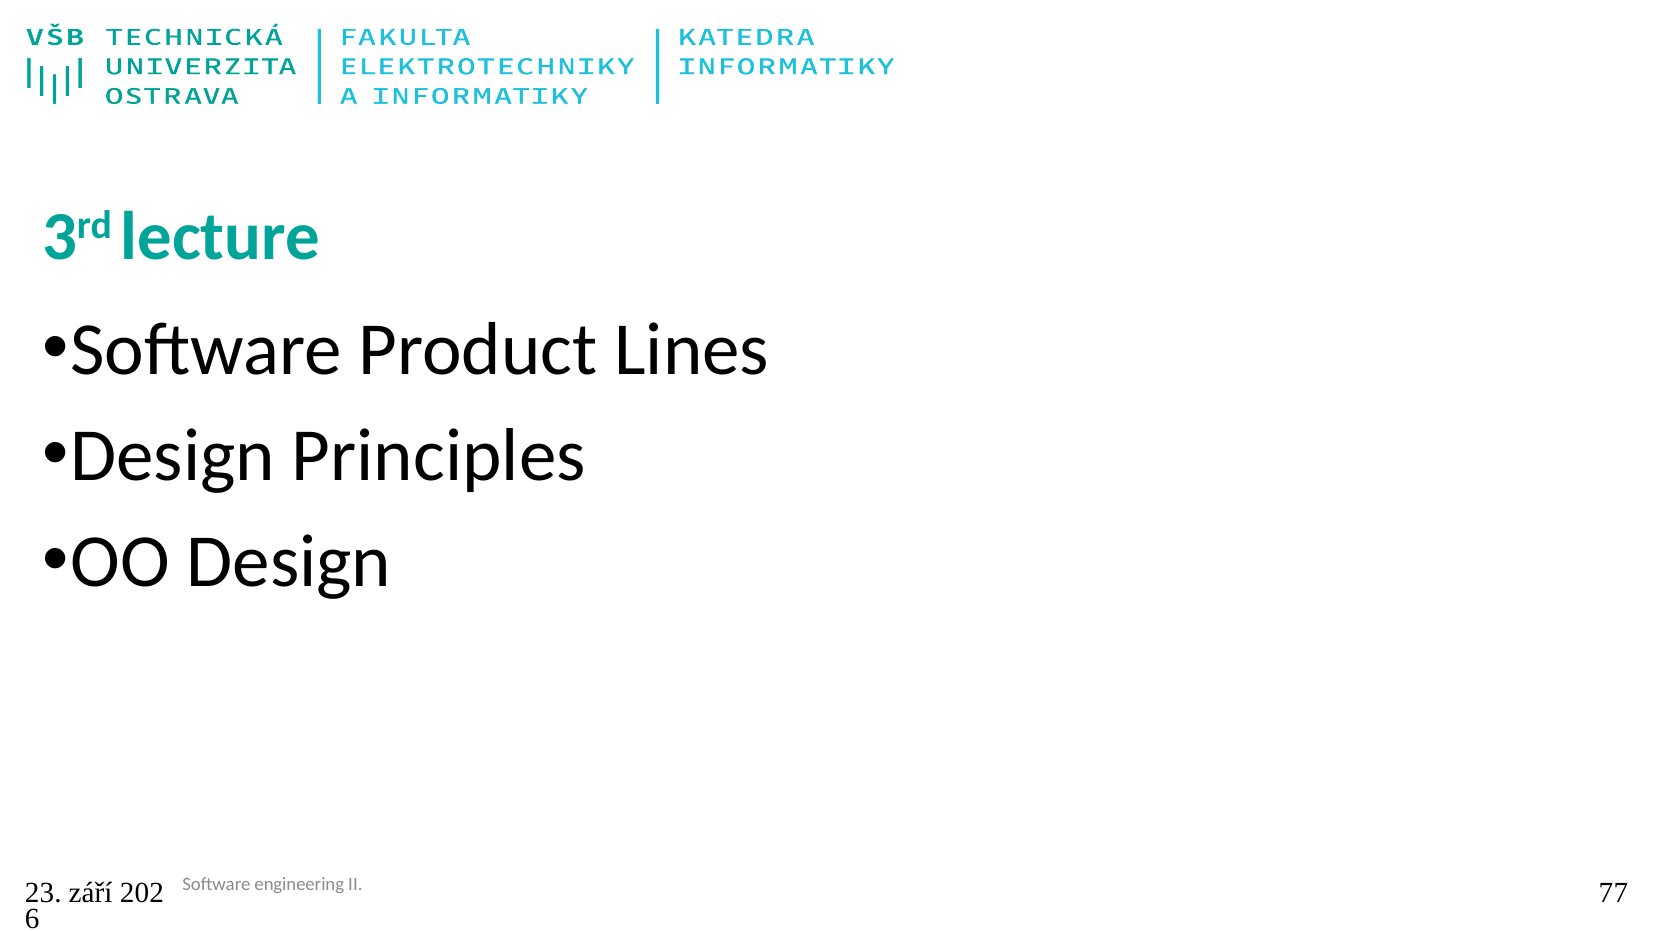

3rd lecture
# Software Product Lines
Design Principles
OO Design
Software engineering II.
77